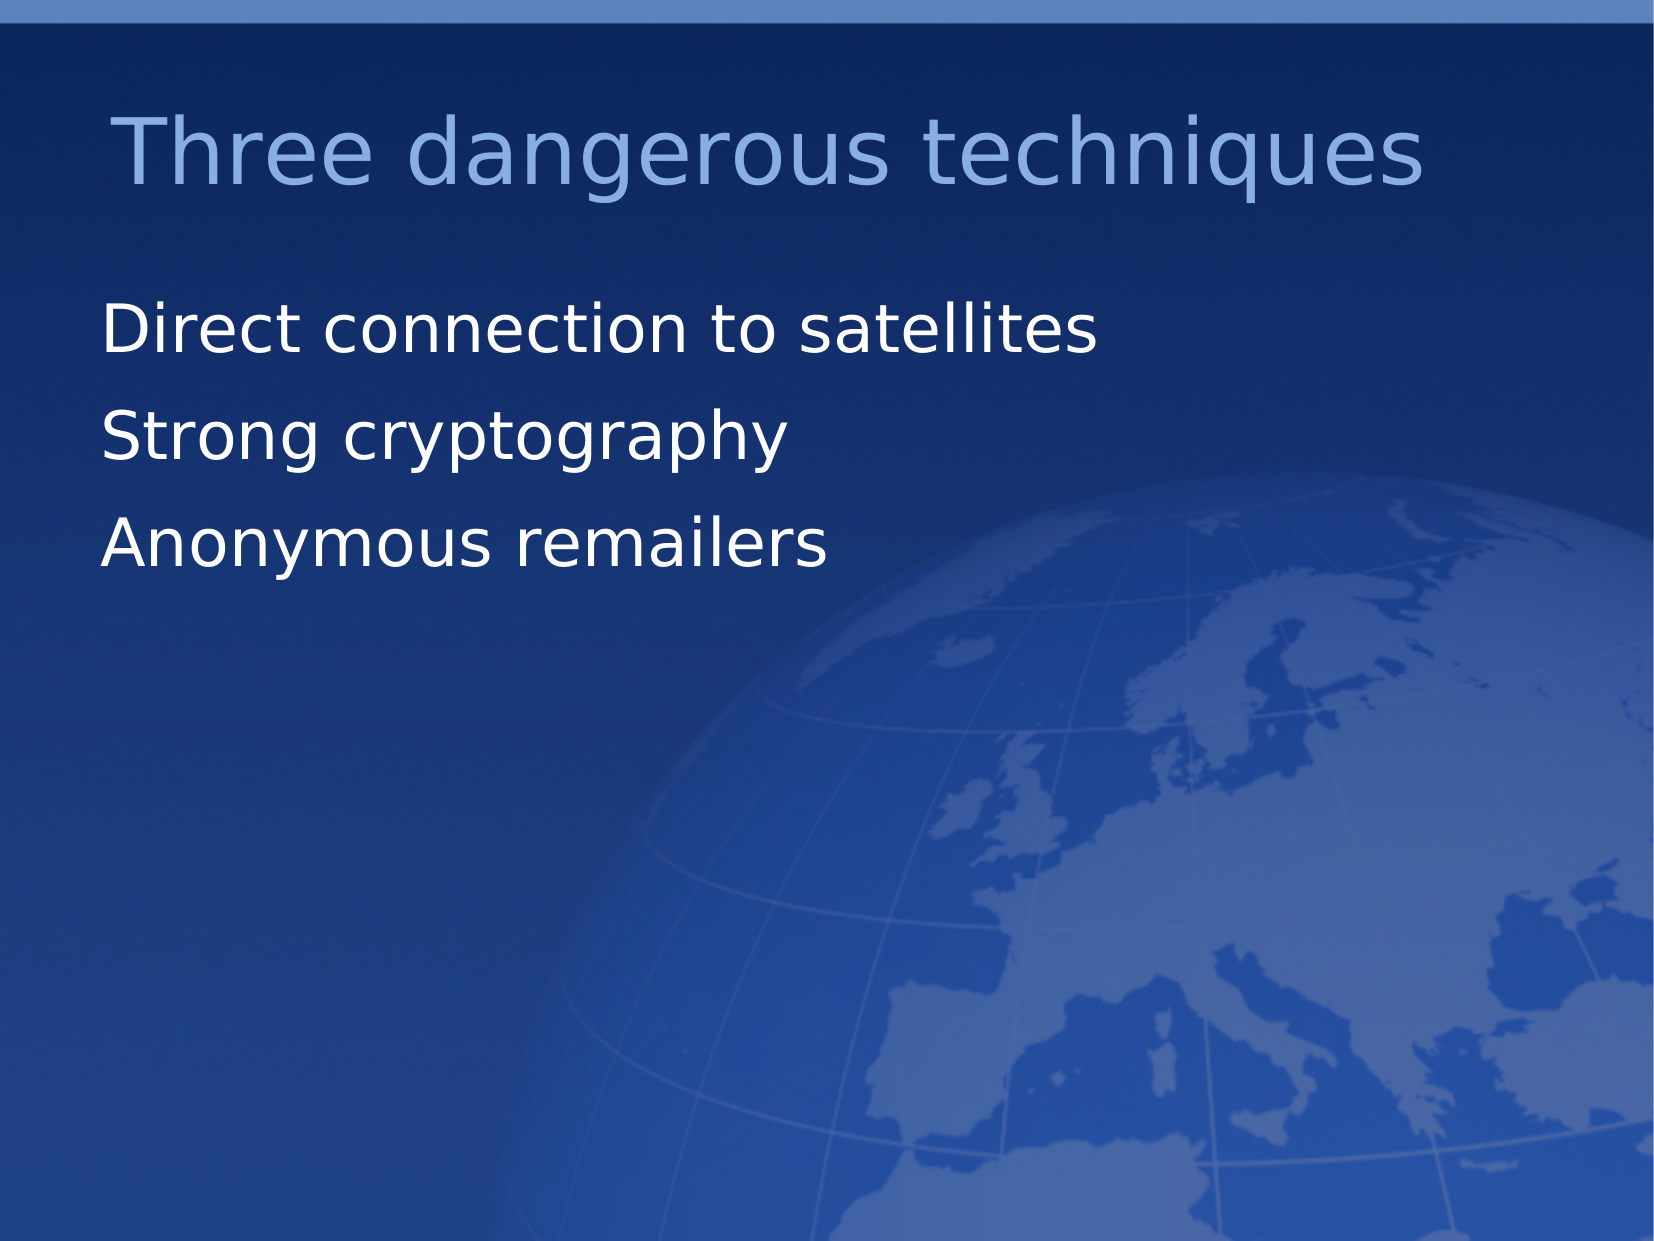

# Three dangerous techniques
Direct connection to satellites
Strong cryptography
Anonymous remailers